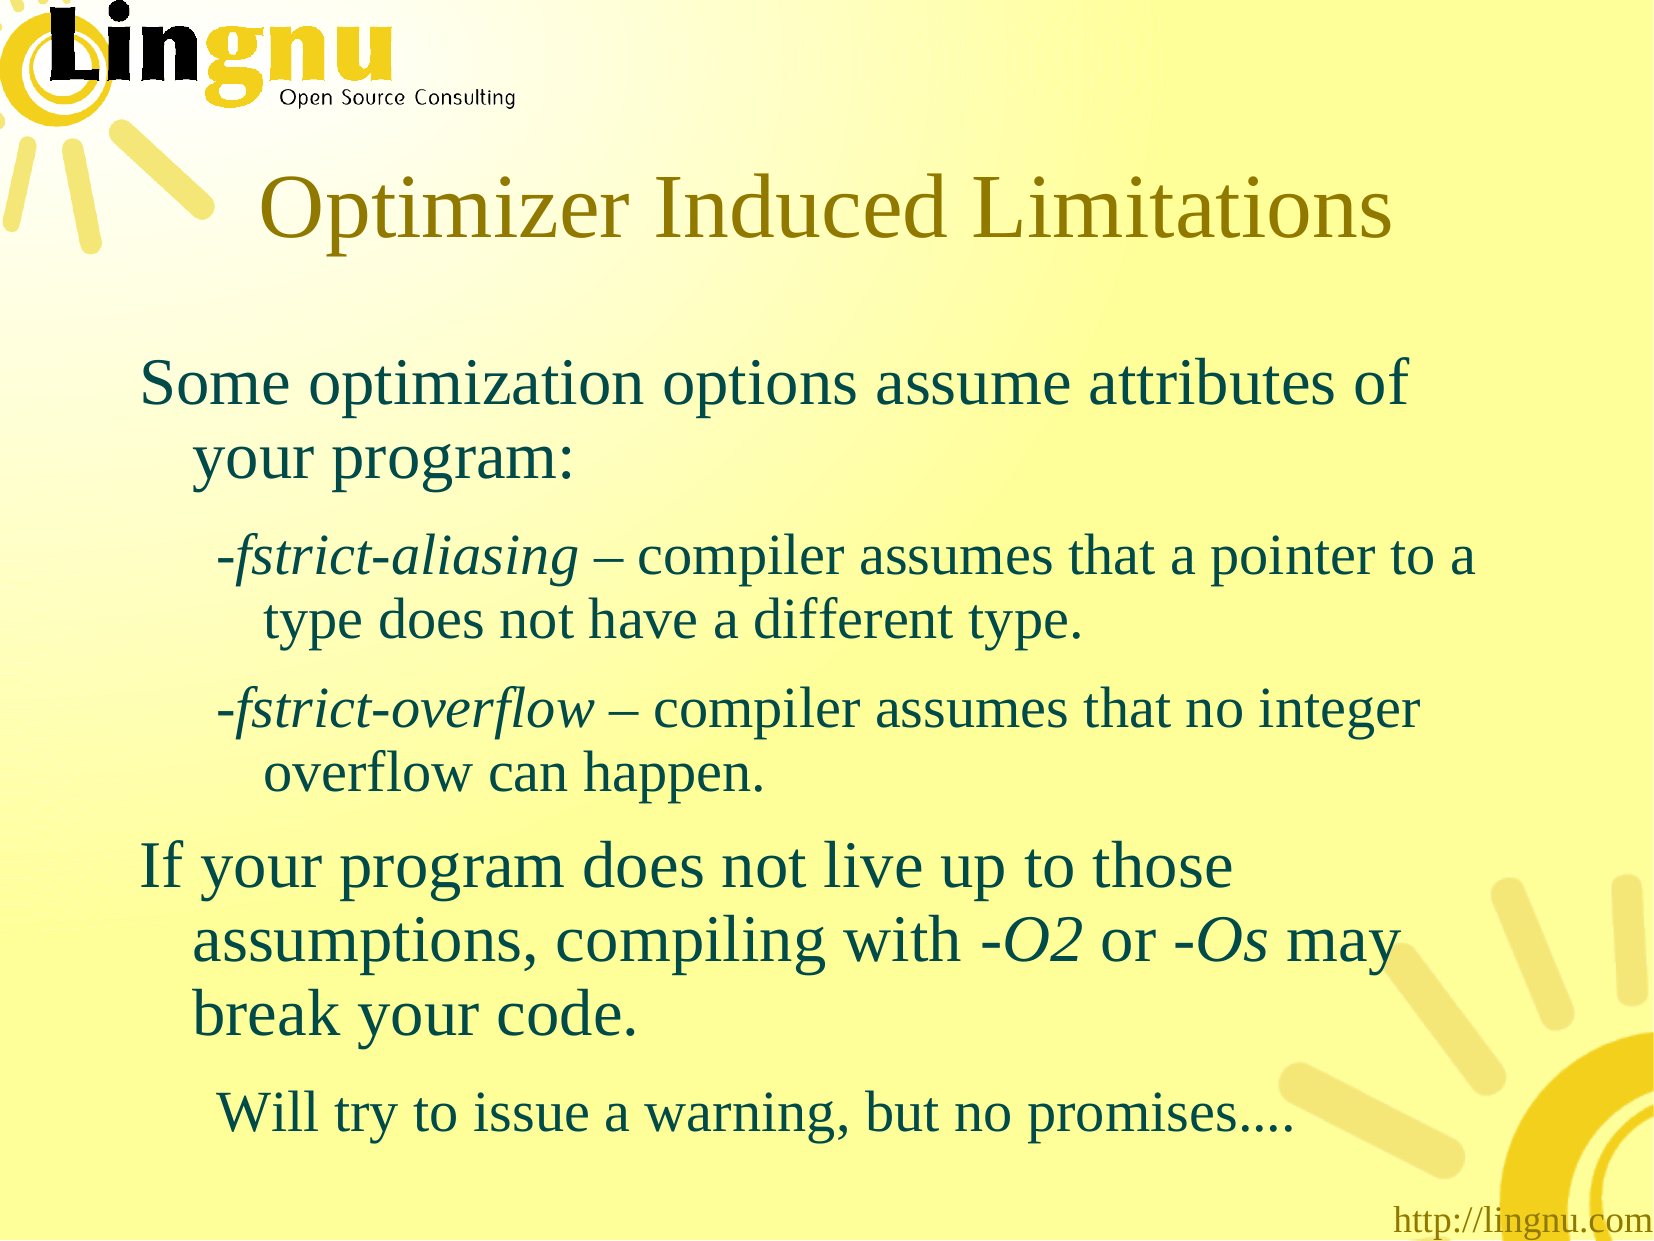

# Optimizer Induced Limitations
Some optimization options assume attributes of your program:
-fstrict-aliasing – compiler assumes that a pointer to a type does not have a different type.
-fstrict-overflow – compiler assumes that no integer overflow can happen.
If your program does not live up to those assumptions, compiling with -O2 or -Os may break your code.
Will try to issue a warning, but no promises....